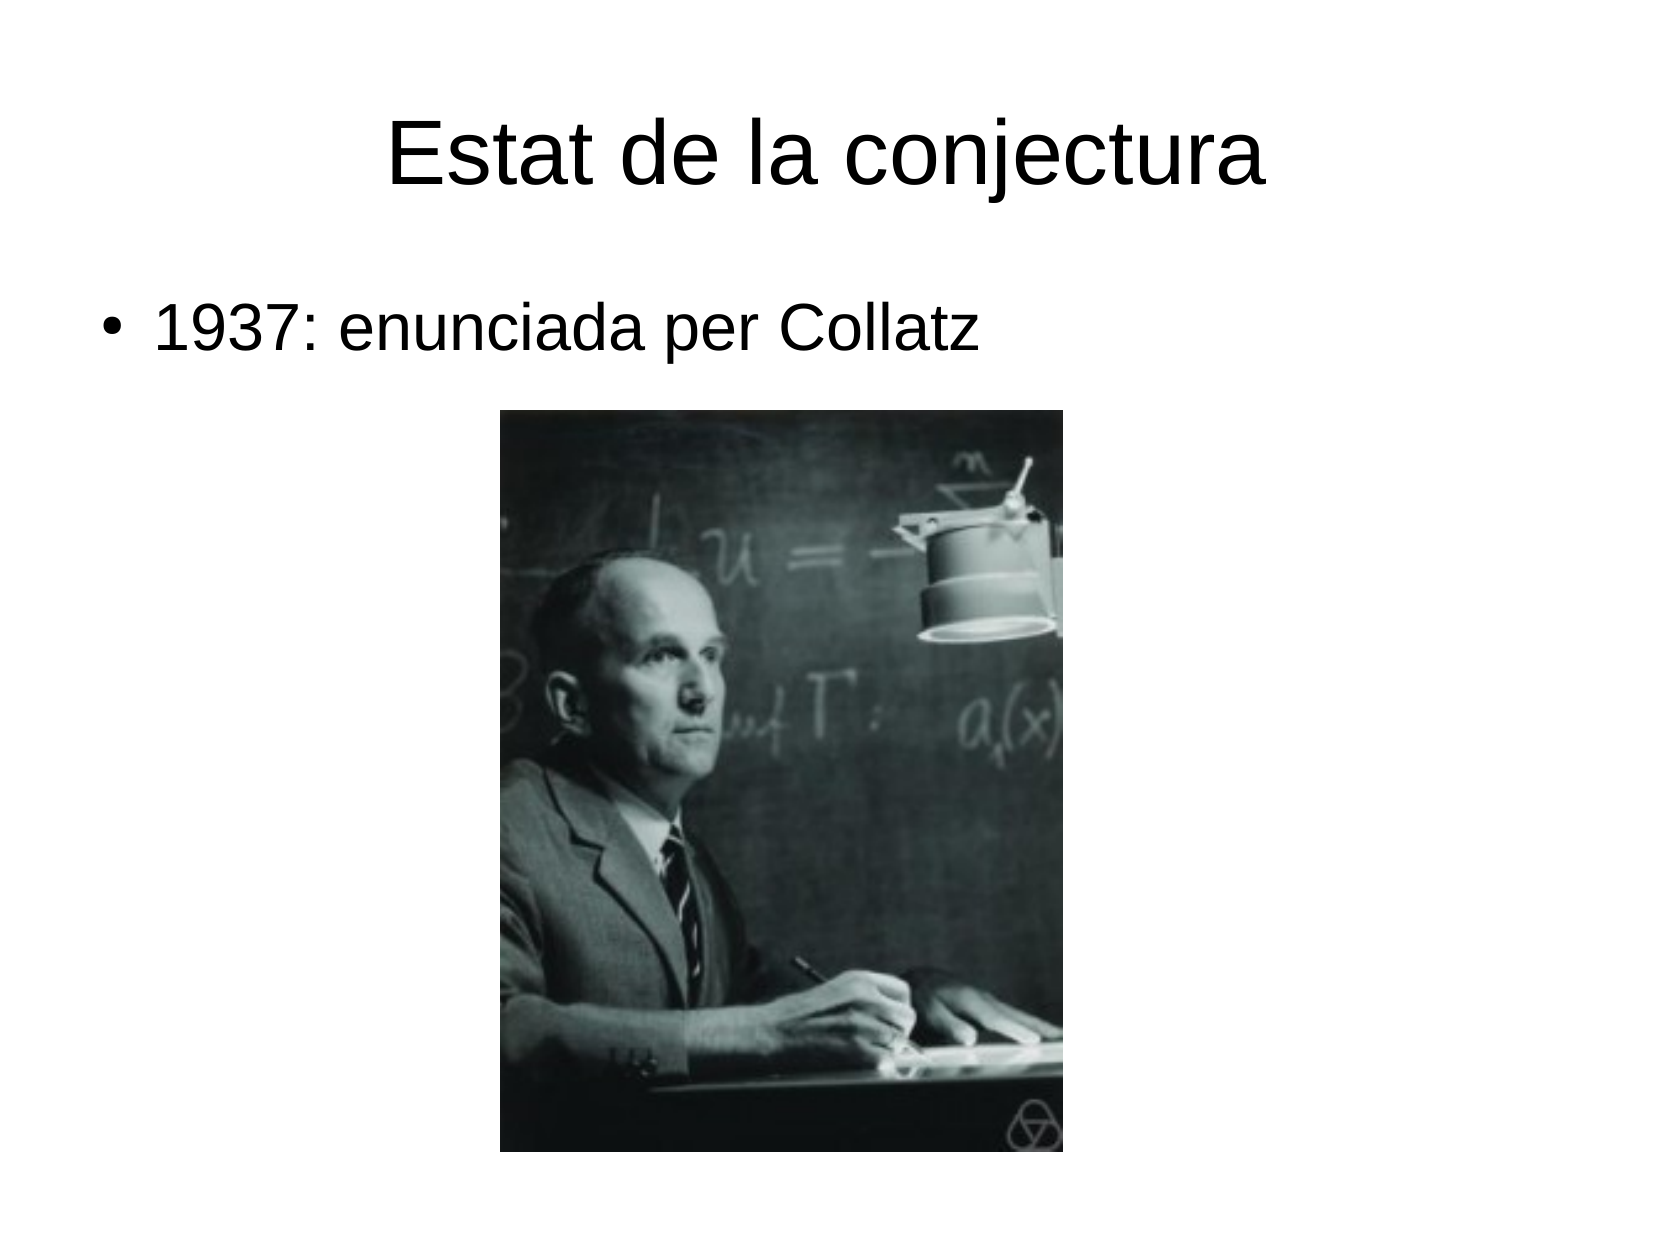

# Estat de la conjectura
1937: enunciada per Collatz